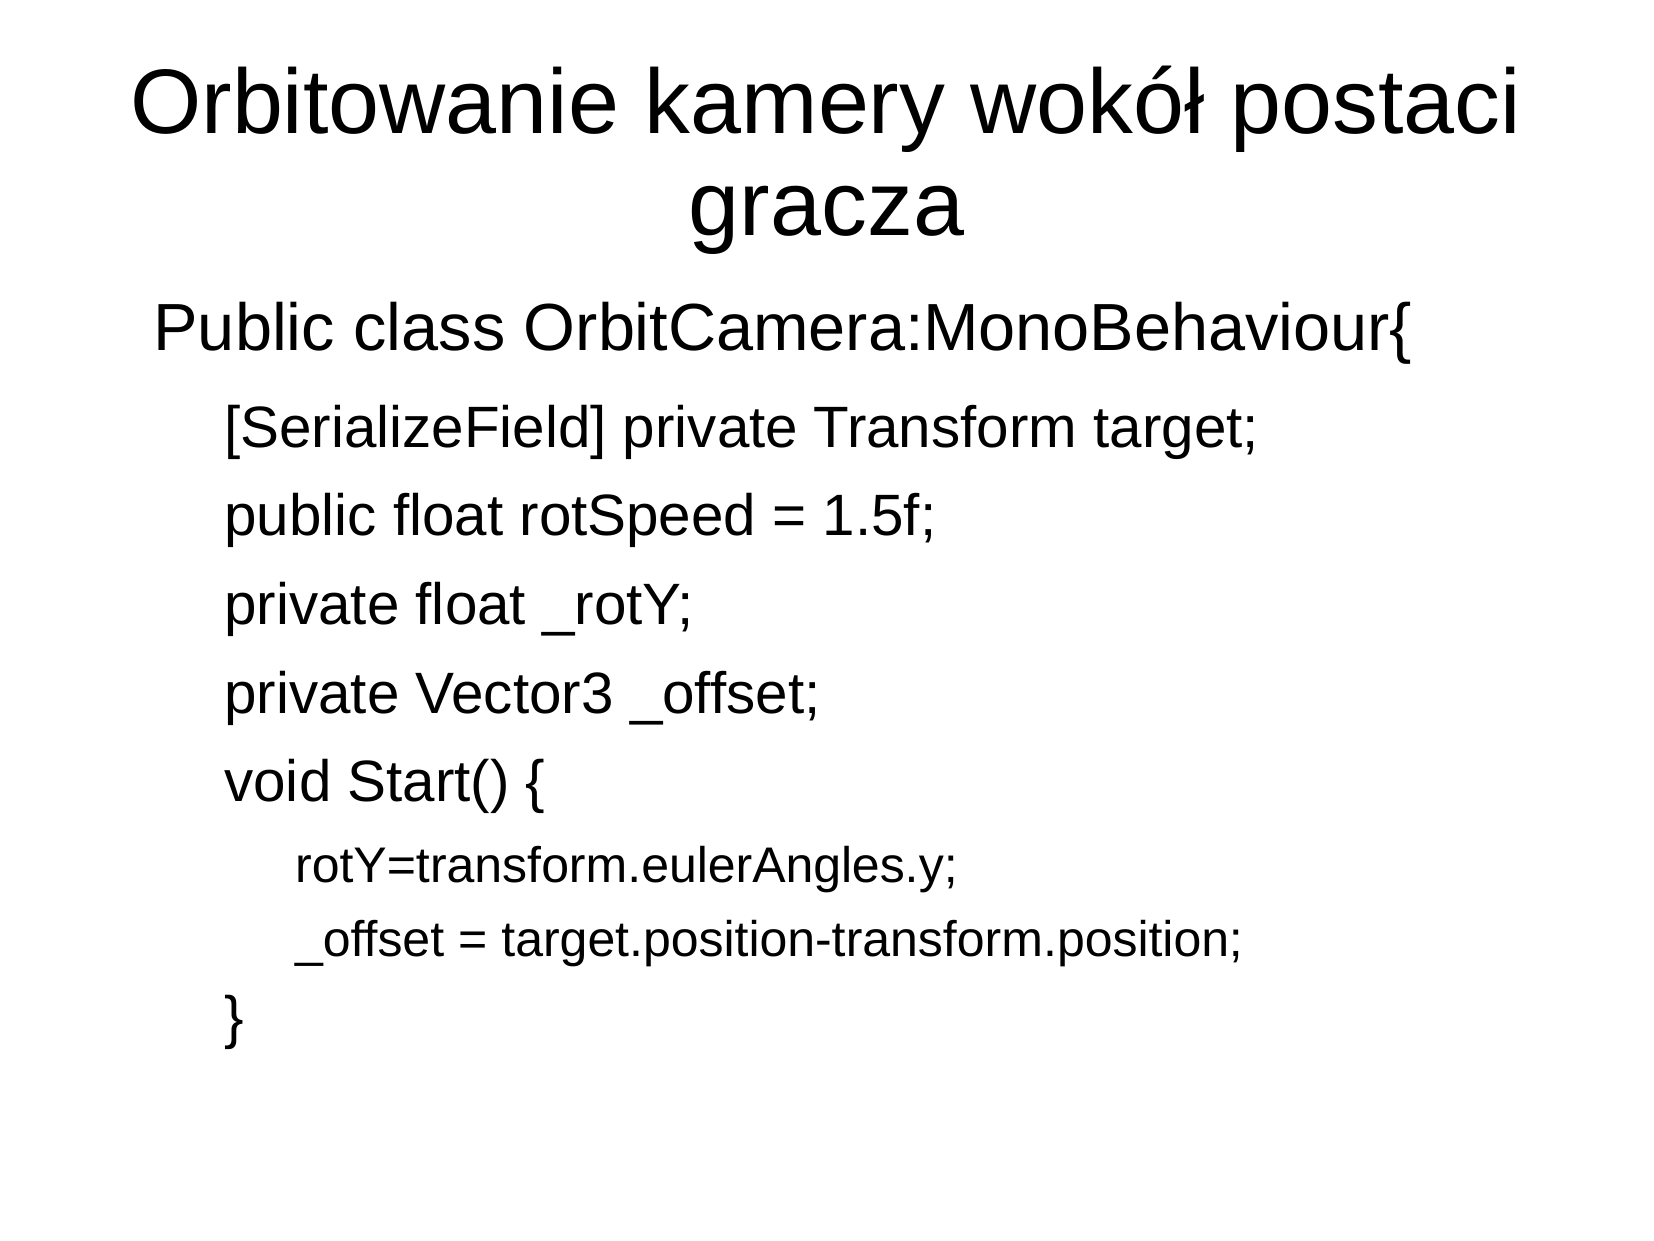

# Orbitowanie kamery wokół postaci gracza
Public class OrbitCamera:MonoBehaviour{
[SerializeField] private Transform target;
public float rotSpeed = 1.5f;
private float _rotY;
private Vector3 _offset;
void Start() {
rotY=transform.eulerAngles.y;
_offset = target.position-transform.position;
}